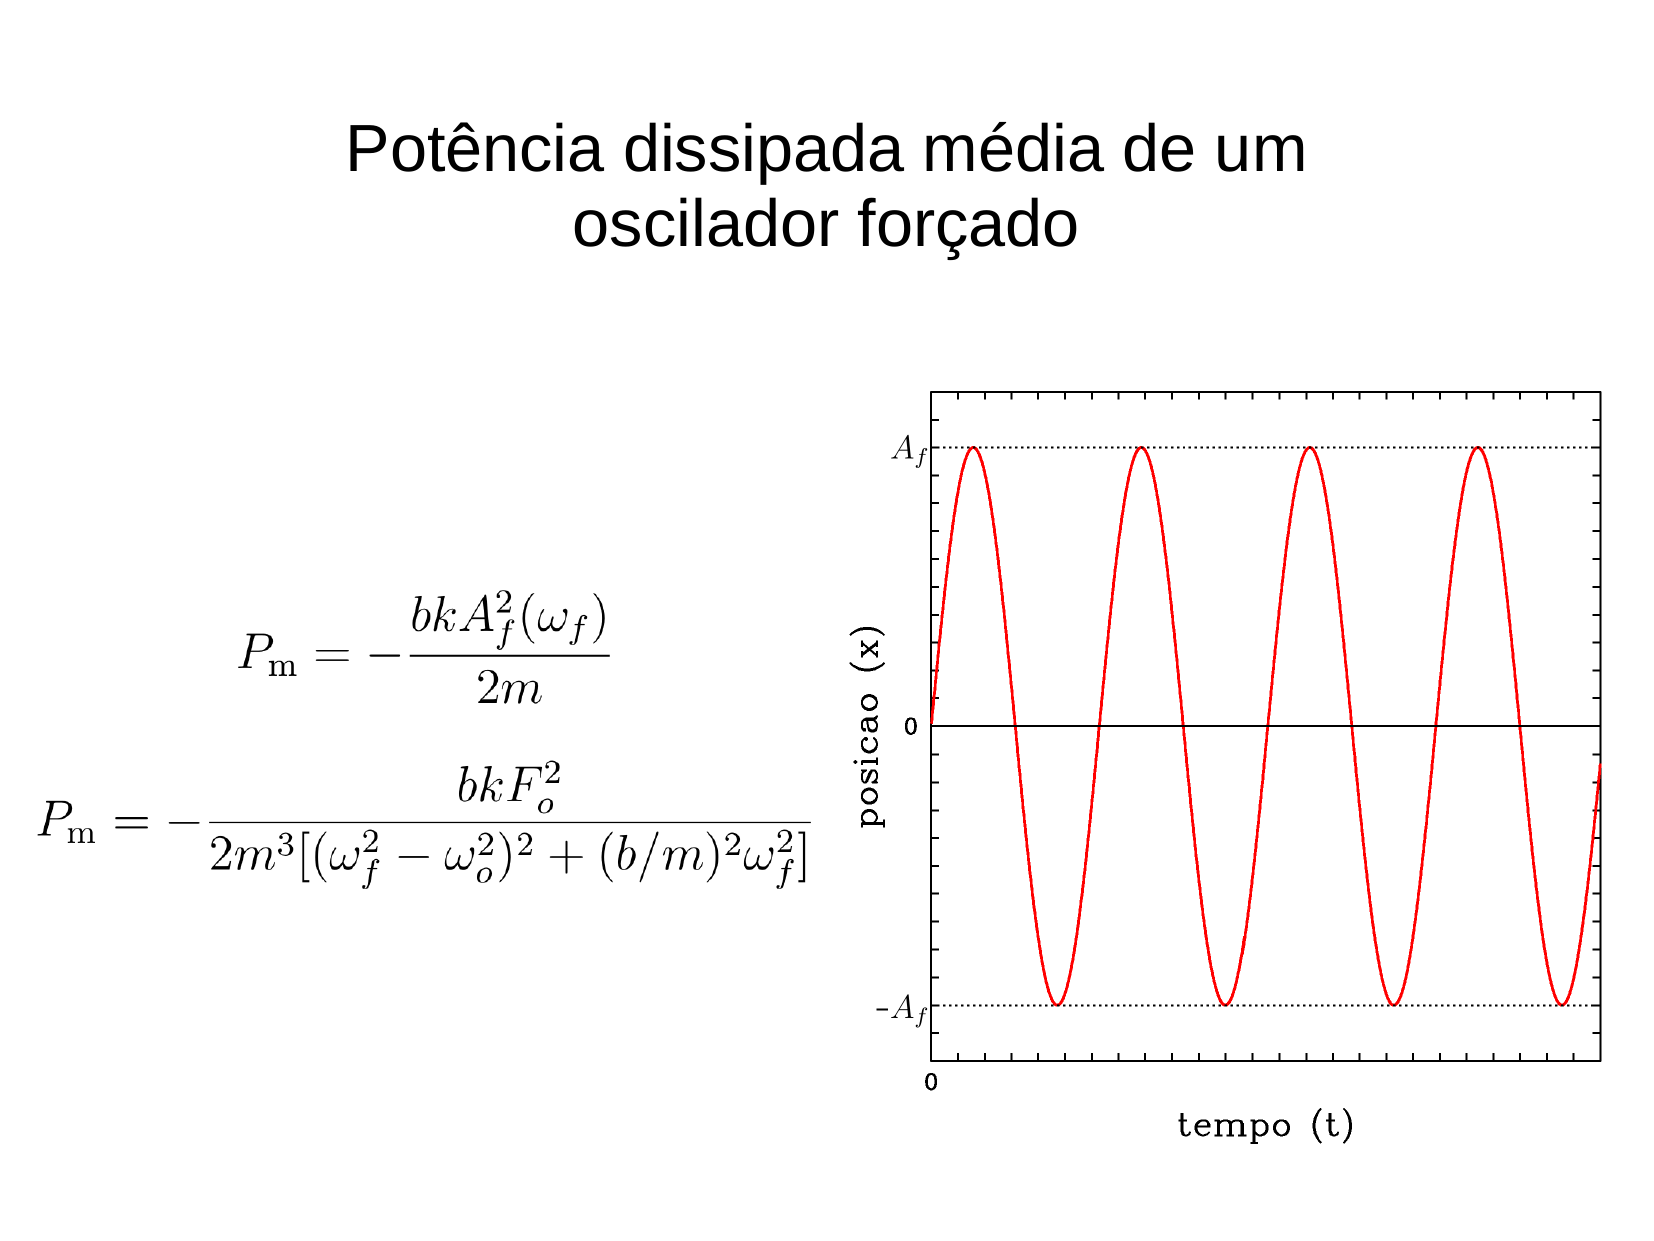

# Potência dissipada média de um
oscilador forçado